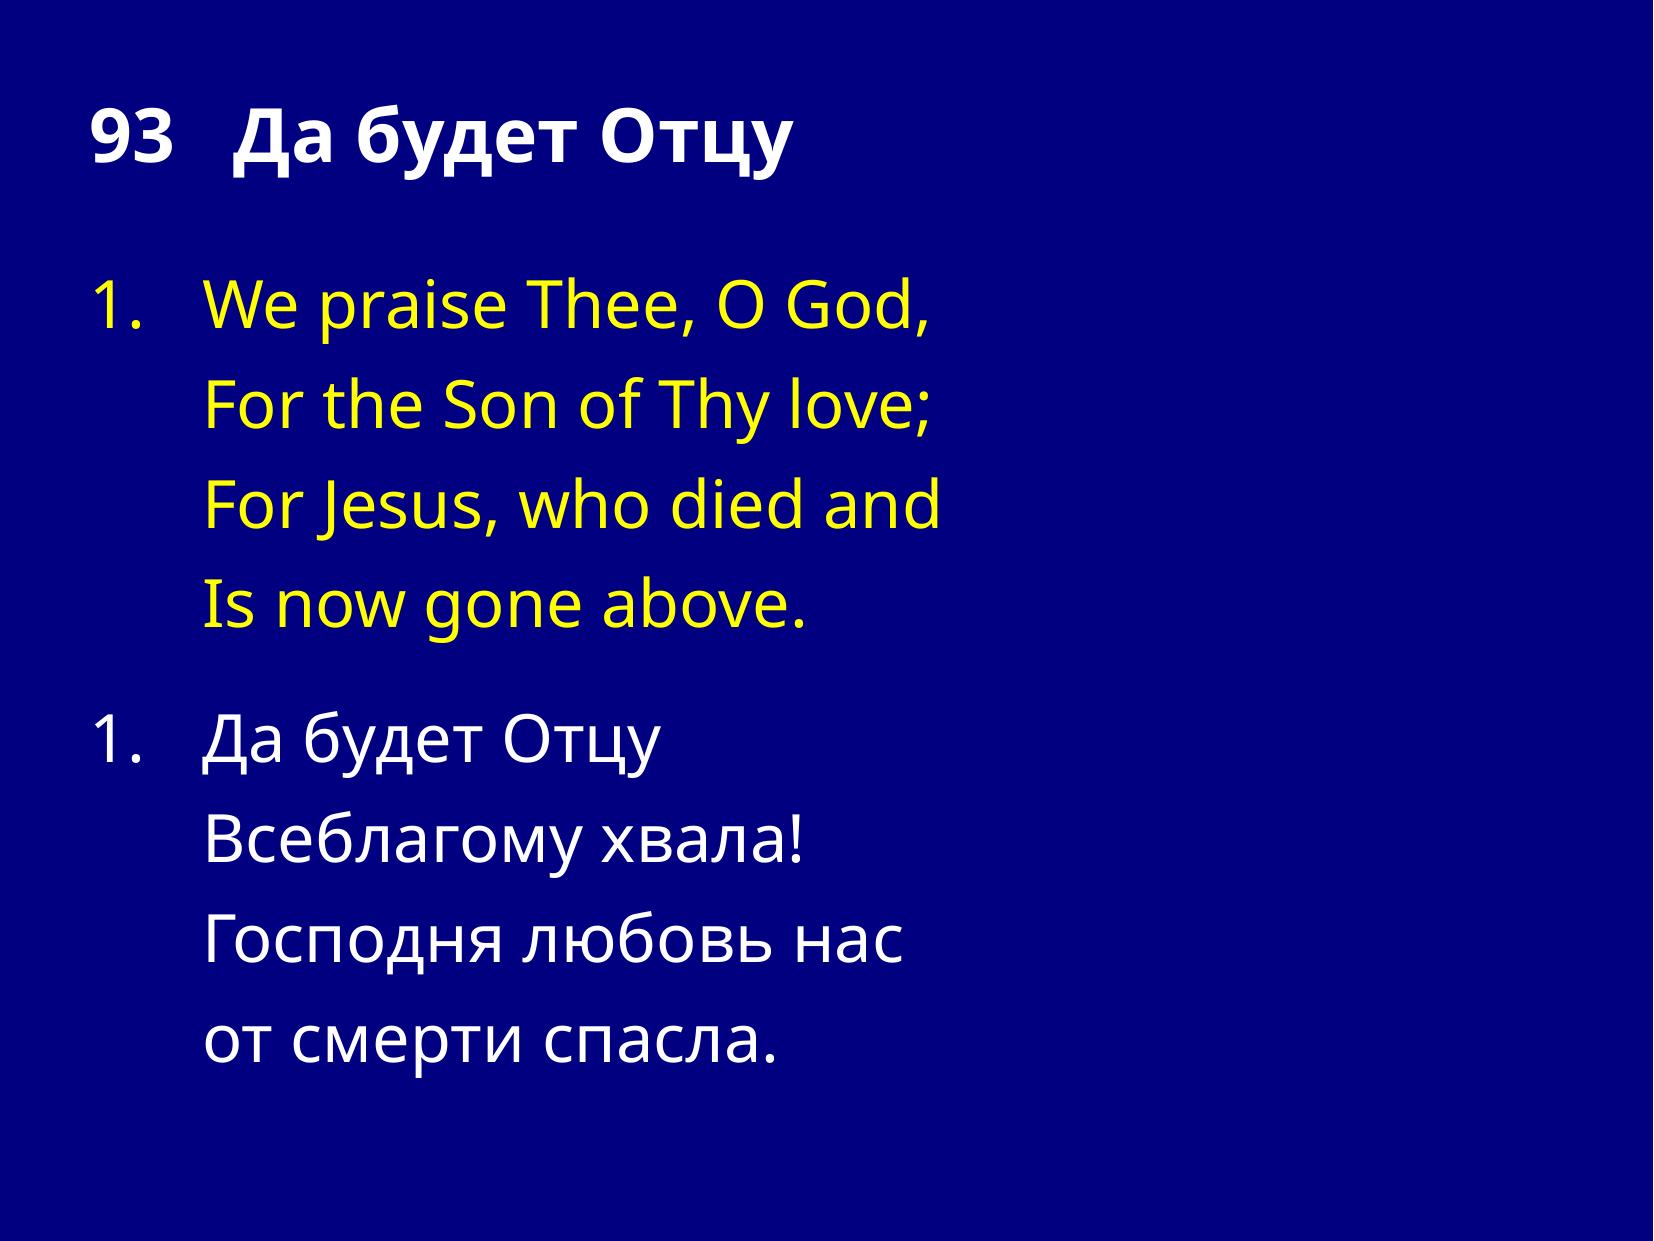

93 Да будет Отцу
1.	We praise Thee, O God,
	For the Son of Thy love;
	For Jesus, who died and
	Is now gone above.
1.	Да будет Отцу
	Всеблагому хвала!
	Господня любовь нас
	от смерти спасла.